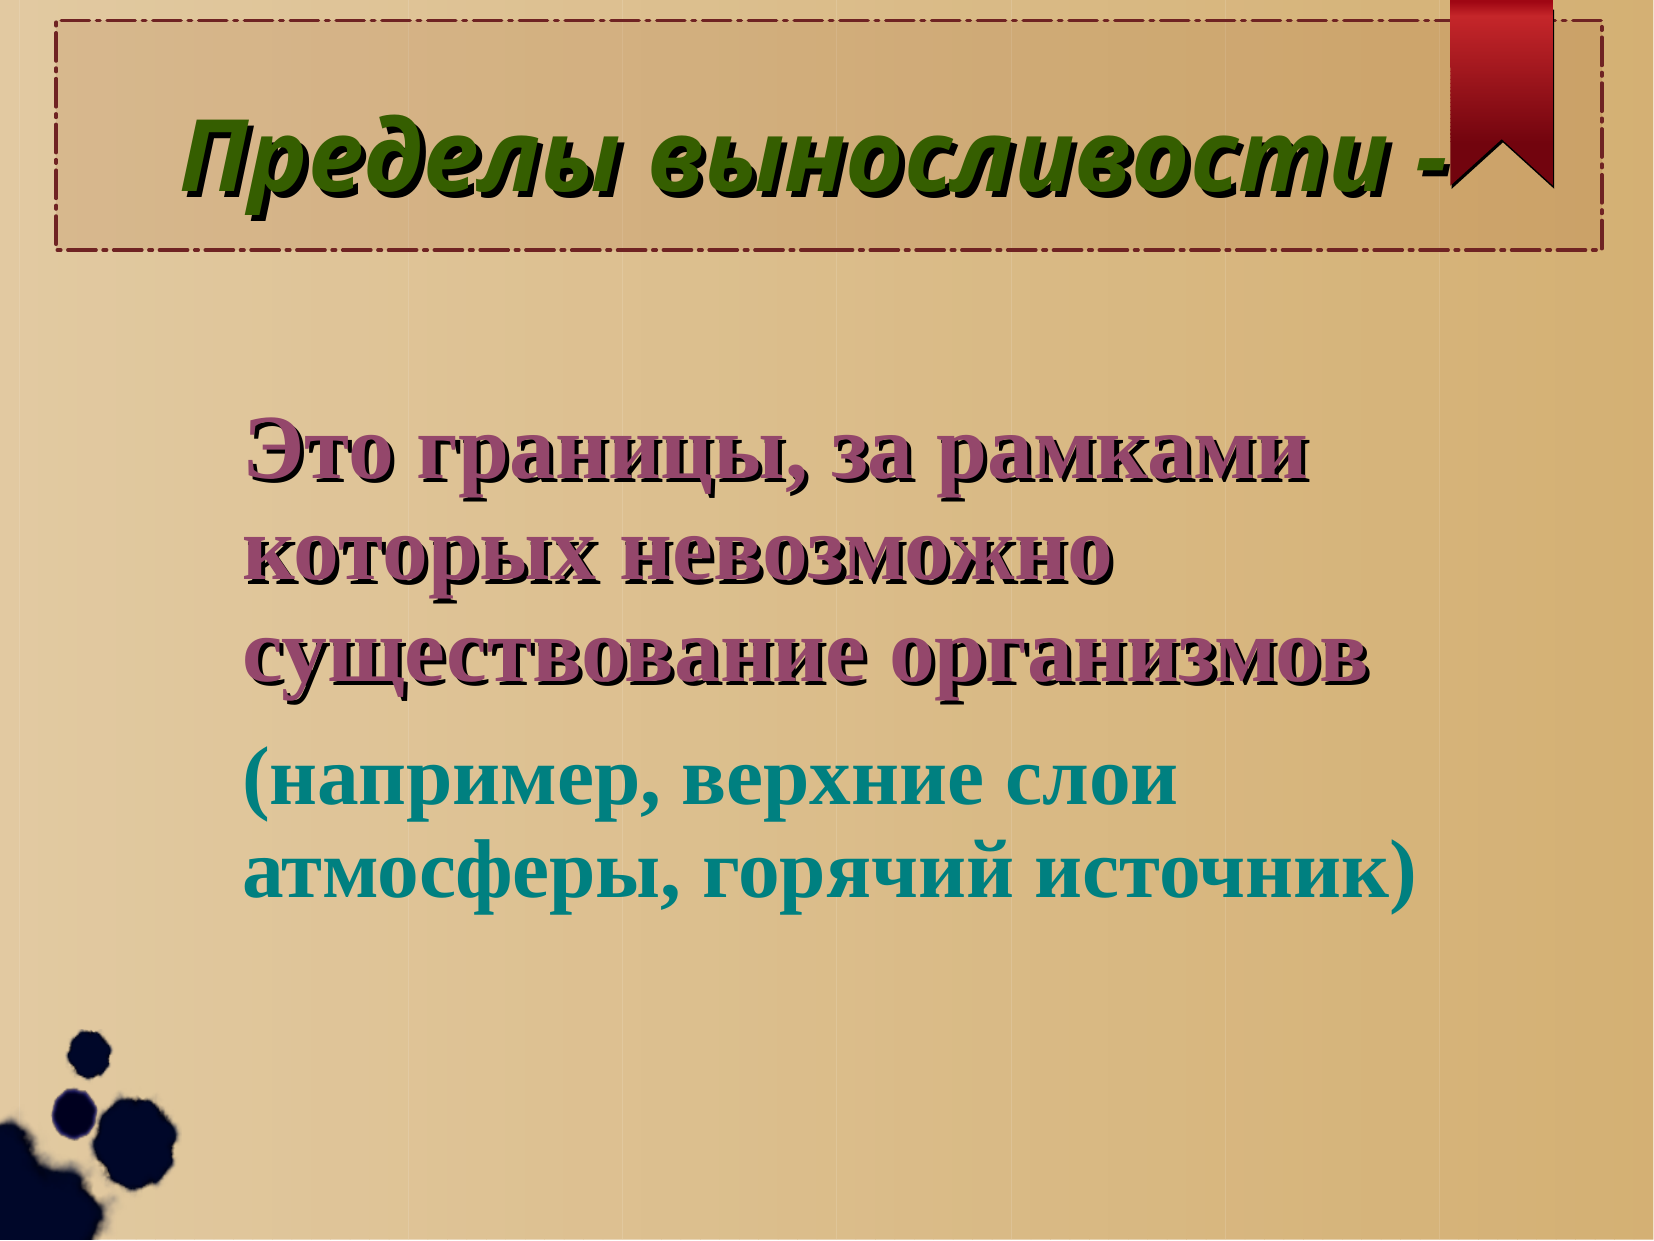

# Пределы выносливости -
Это границы, за рамками которых невозможно существование организмов
(например, верхние слои атмосферы, горячий источник)